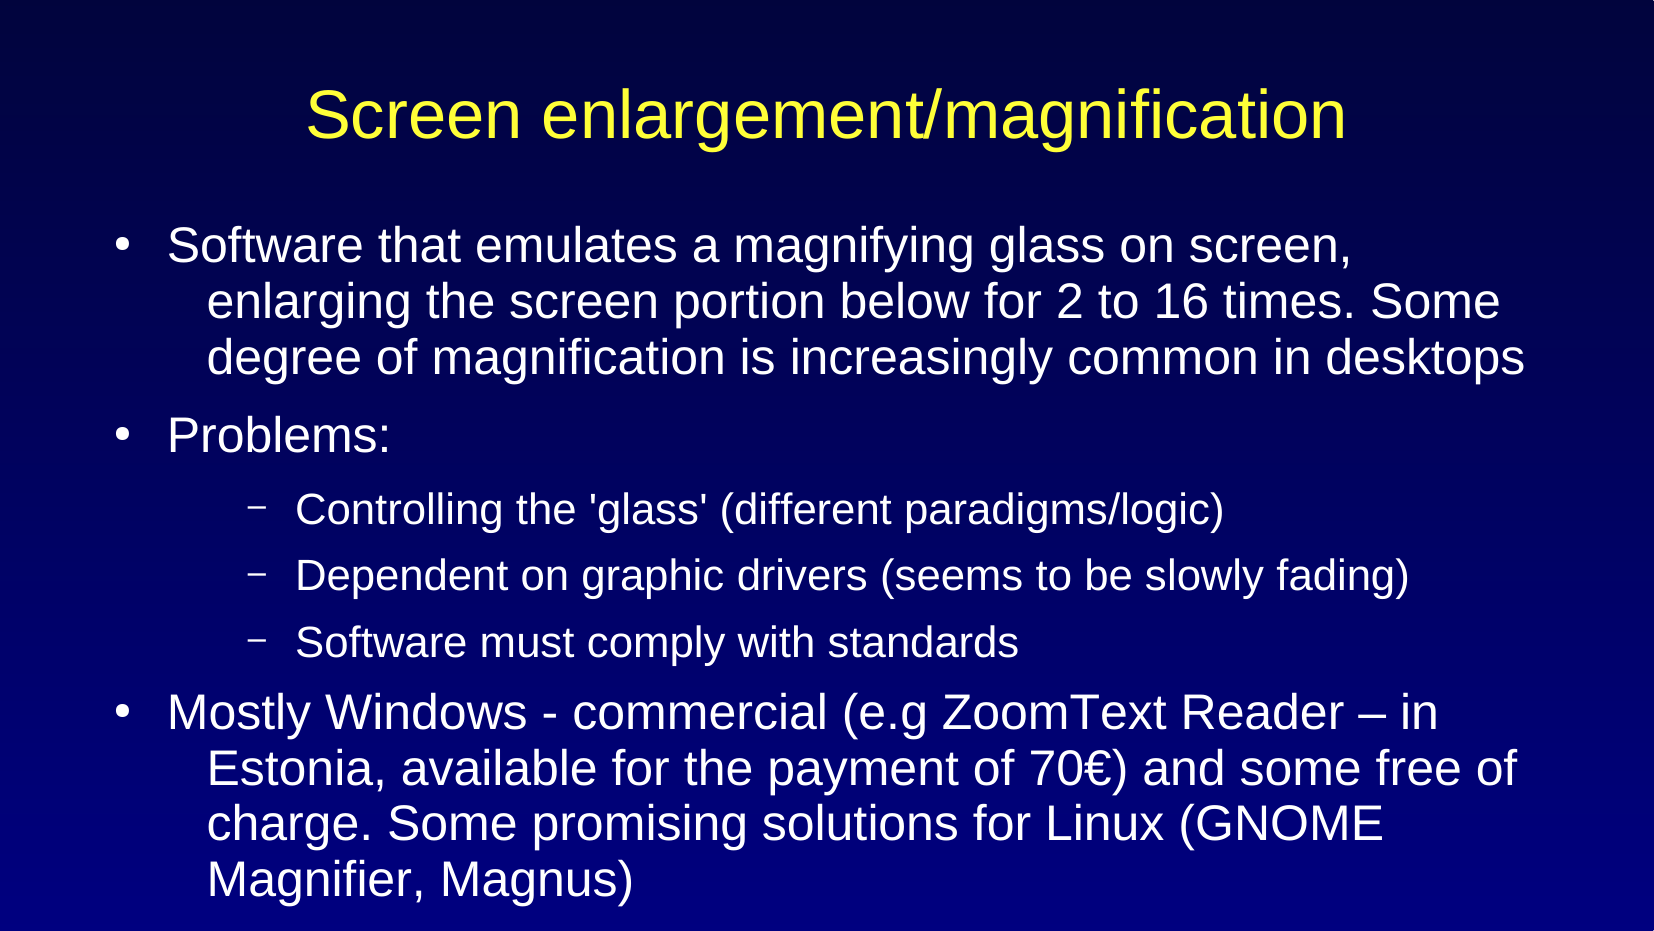

# Screen enlargement/magnification
Software that emulates a magnifying glass on screen, enlarging the screen portion below for 2 to 16 times. Some degree of magnification is increasingly common in desktops
Problems:
Controlling the 'glass' (different paradigms/logic)
Dependent on graphic drivers (seems to be slowly fading)
Software must comply with standards
Mostly Windows - commercial (e.g ZoomText Reader – in Estonia, available for the payment of 70€) and some free of charge. Some promising solutions for Linux (GNOME Magnifier, Magnus)